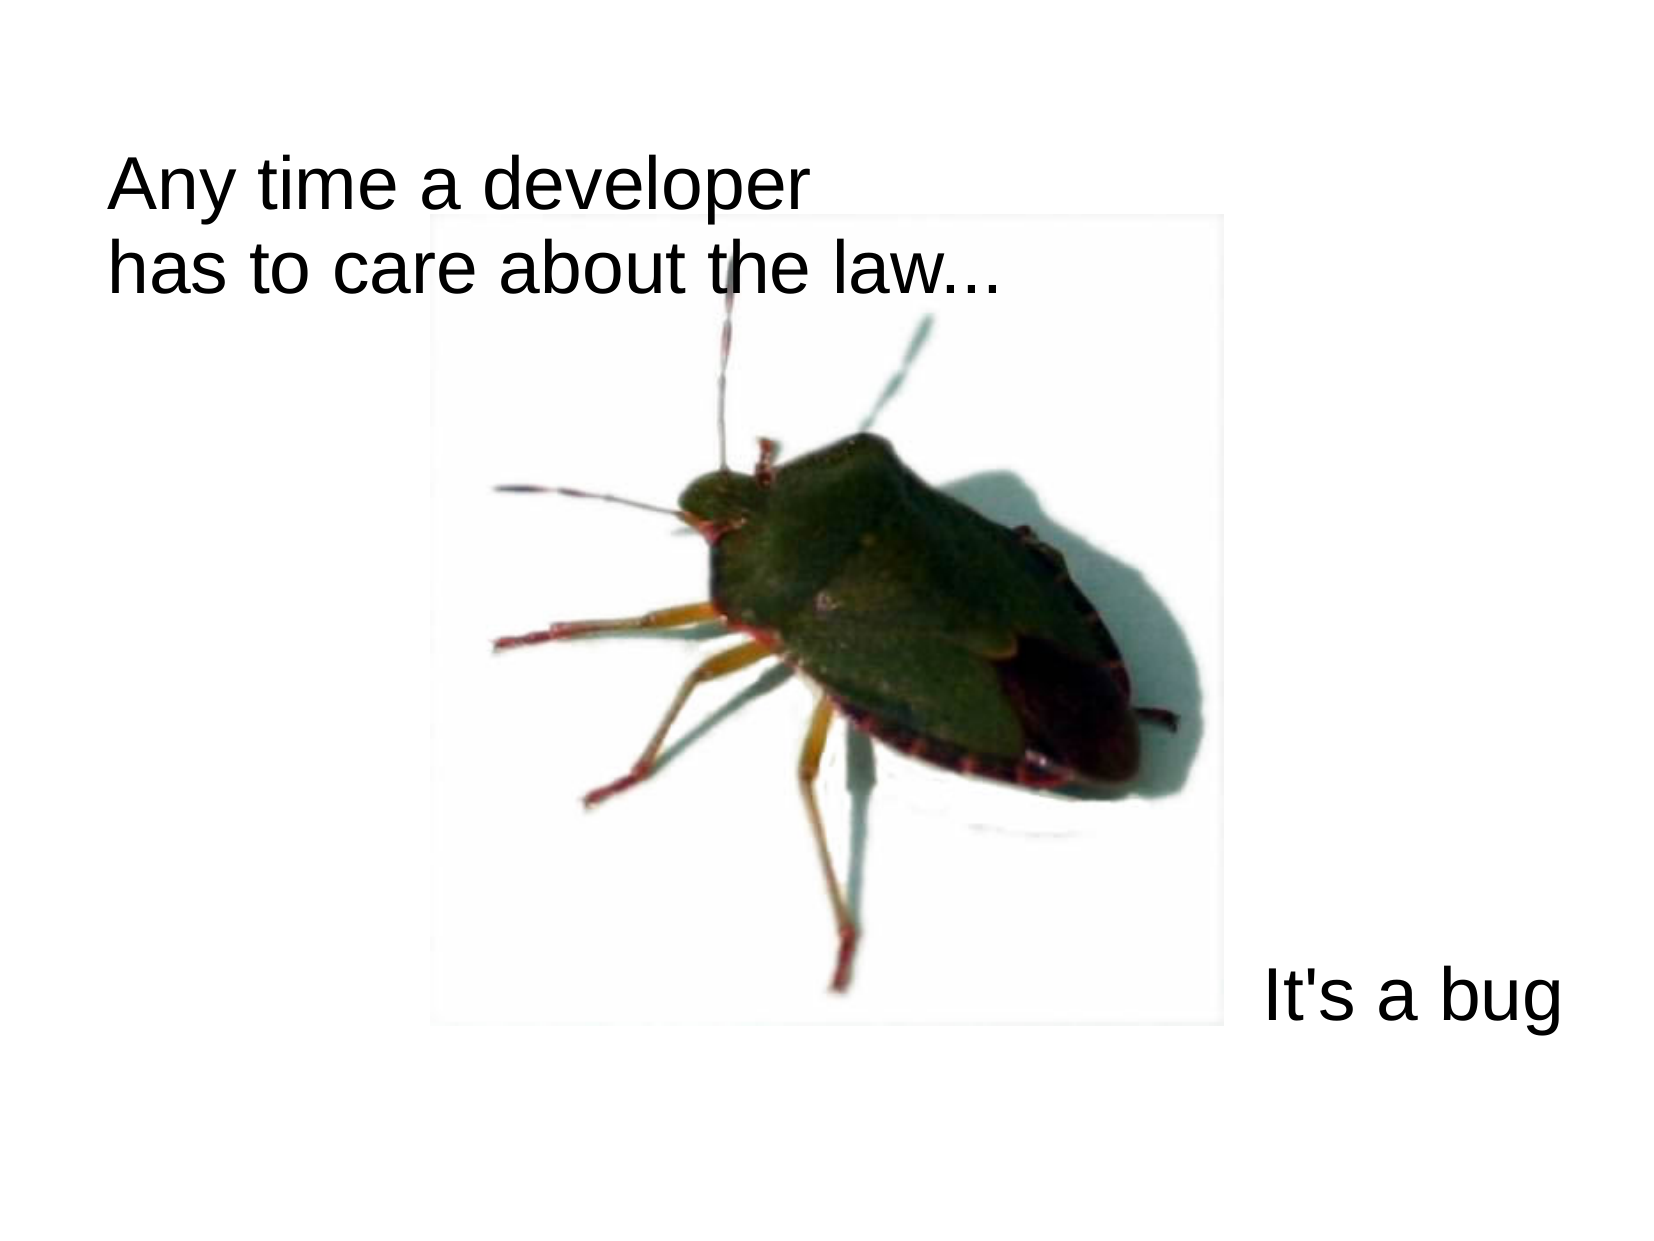

Any time a developer
has to care about the law...
It's a bug